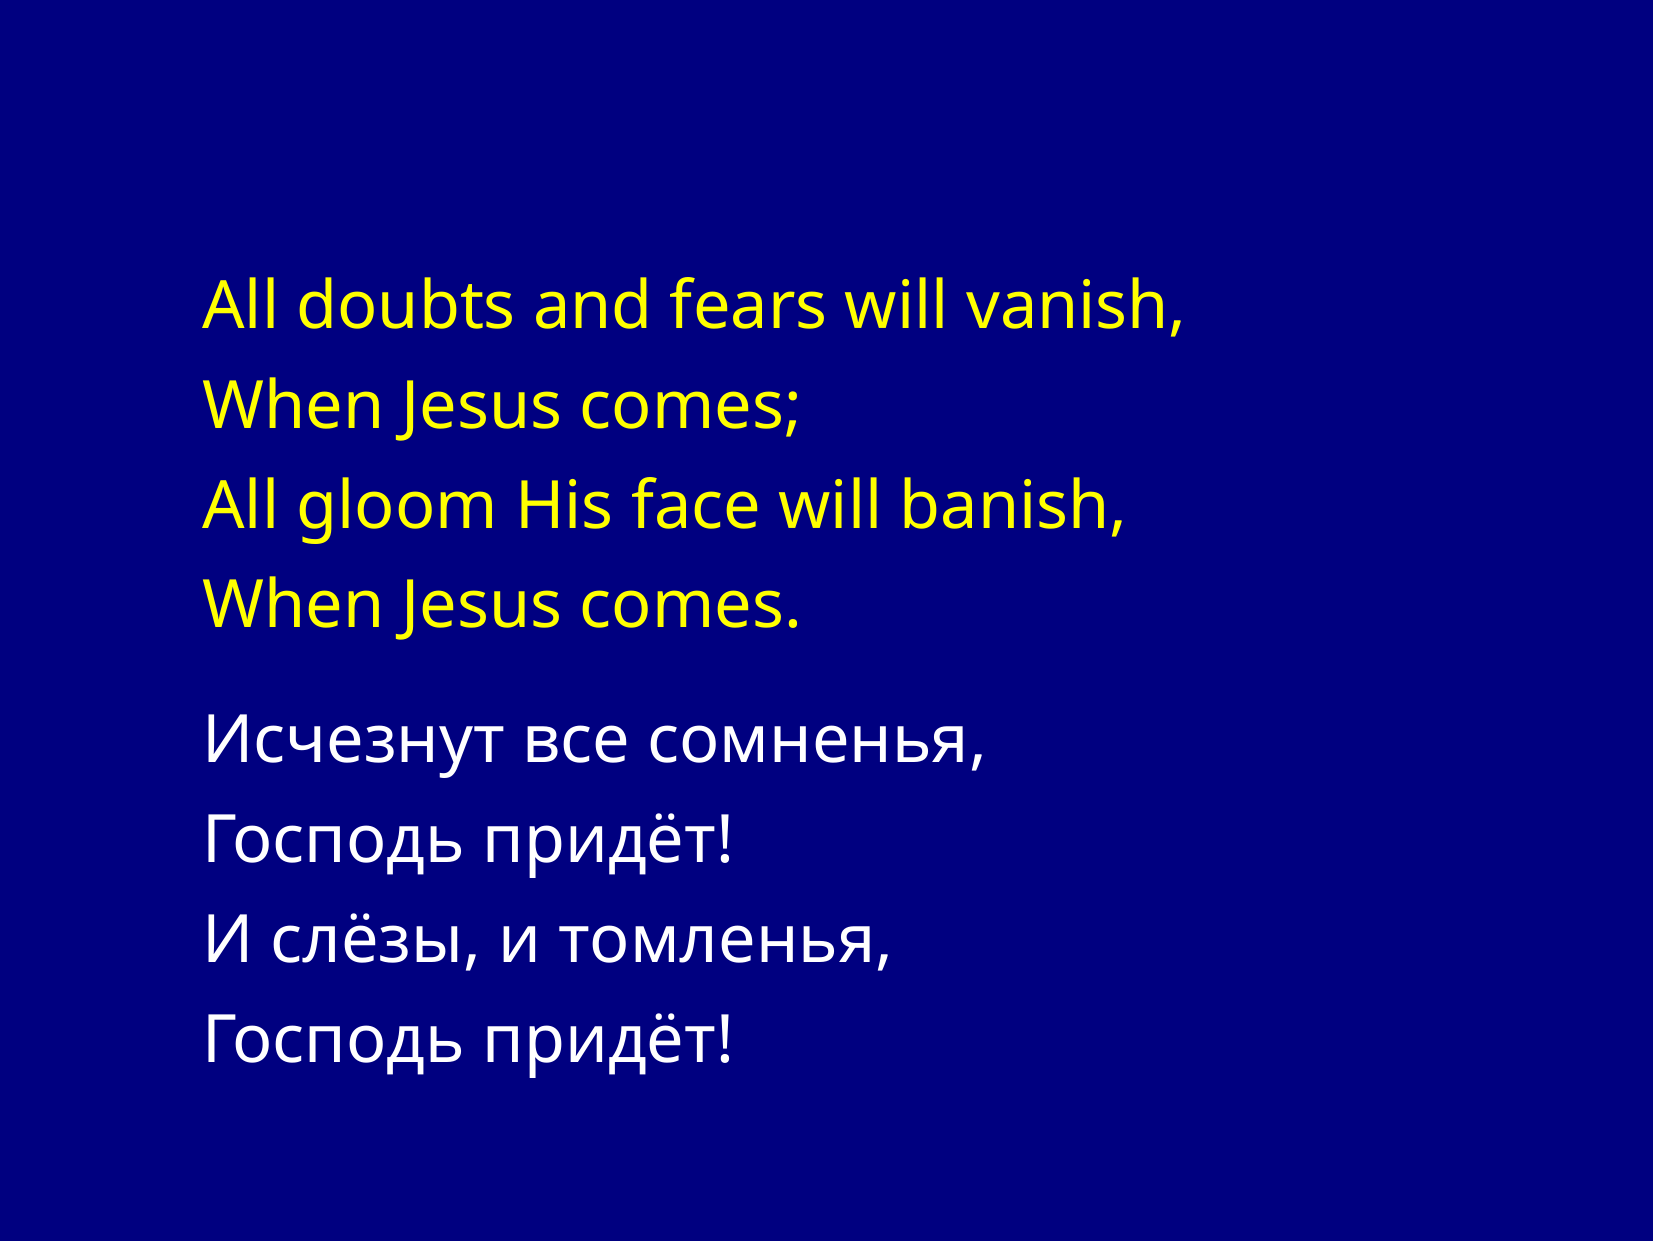

All doubts and fears will vanish,
	When Jesus comes;
	All gloom His face will banish,
	When Jesus comes.
	Исчезнут все сомненья,
	Господь придёт!
	И слёзы, и томленья,
	Господь придёт!